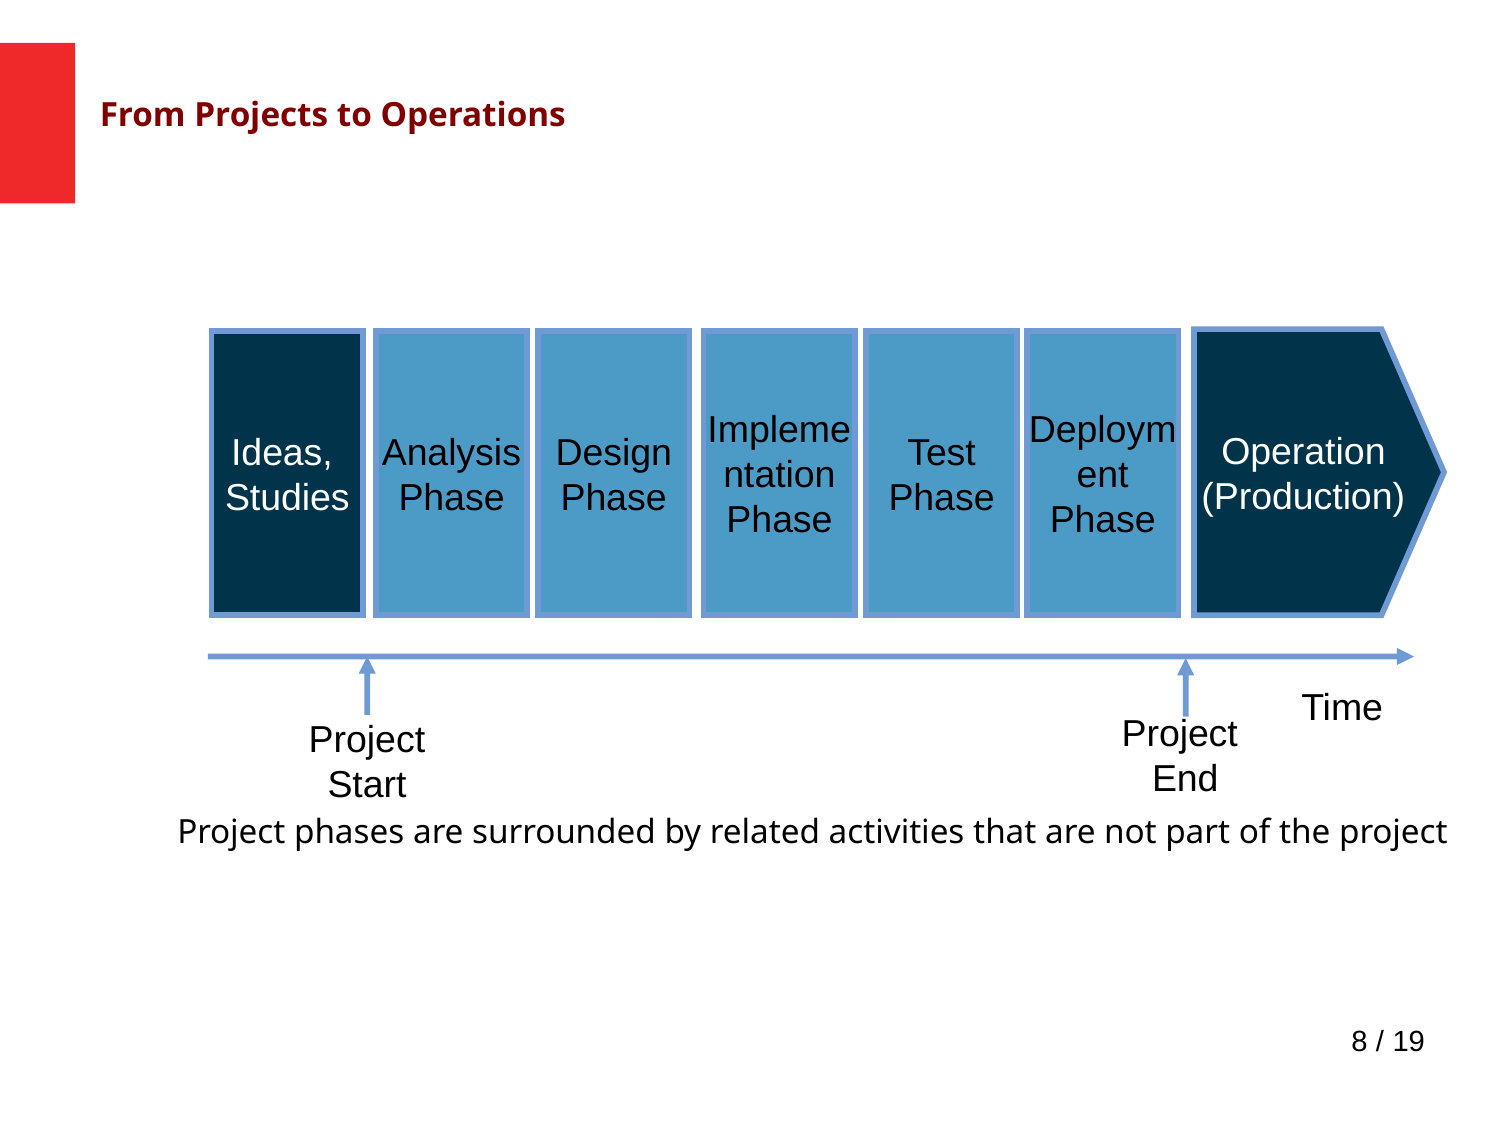

# From Projects to Operations
Operation (Production)
Ideas,
Studies
Analysis Phase
Design Phase
Implementation Phase
Test Phase
Deployment Phase
Time
Project
End
Project
Start
Project phases are surrounded by related activities that are not part of the project
8
Folie